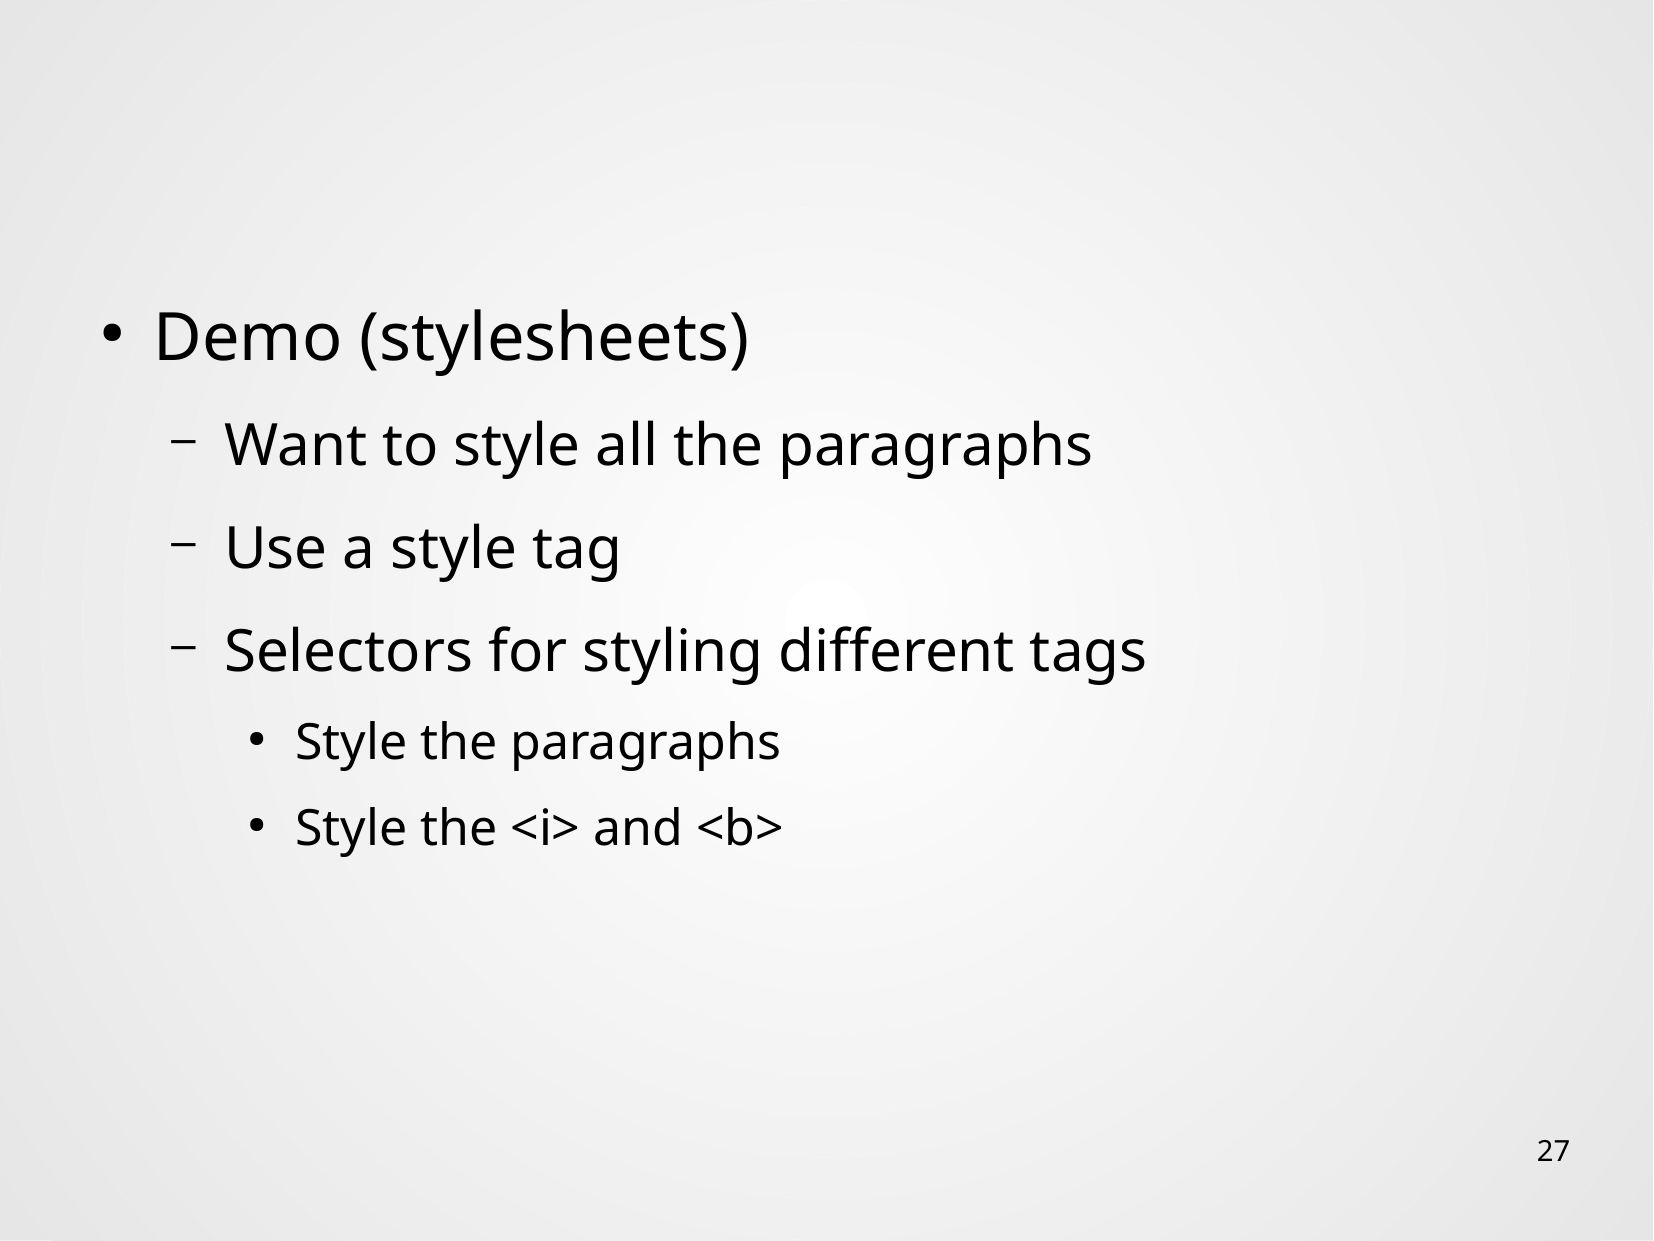

#
Demo (stylesheets)
Want to style all the paragraphs
Use a style tag
Selectors for styling different tags
Style the paragraphs
Style the <i> and <b>
27